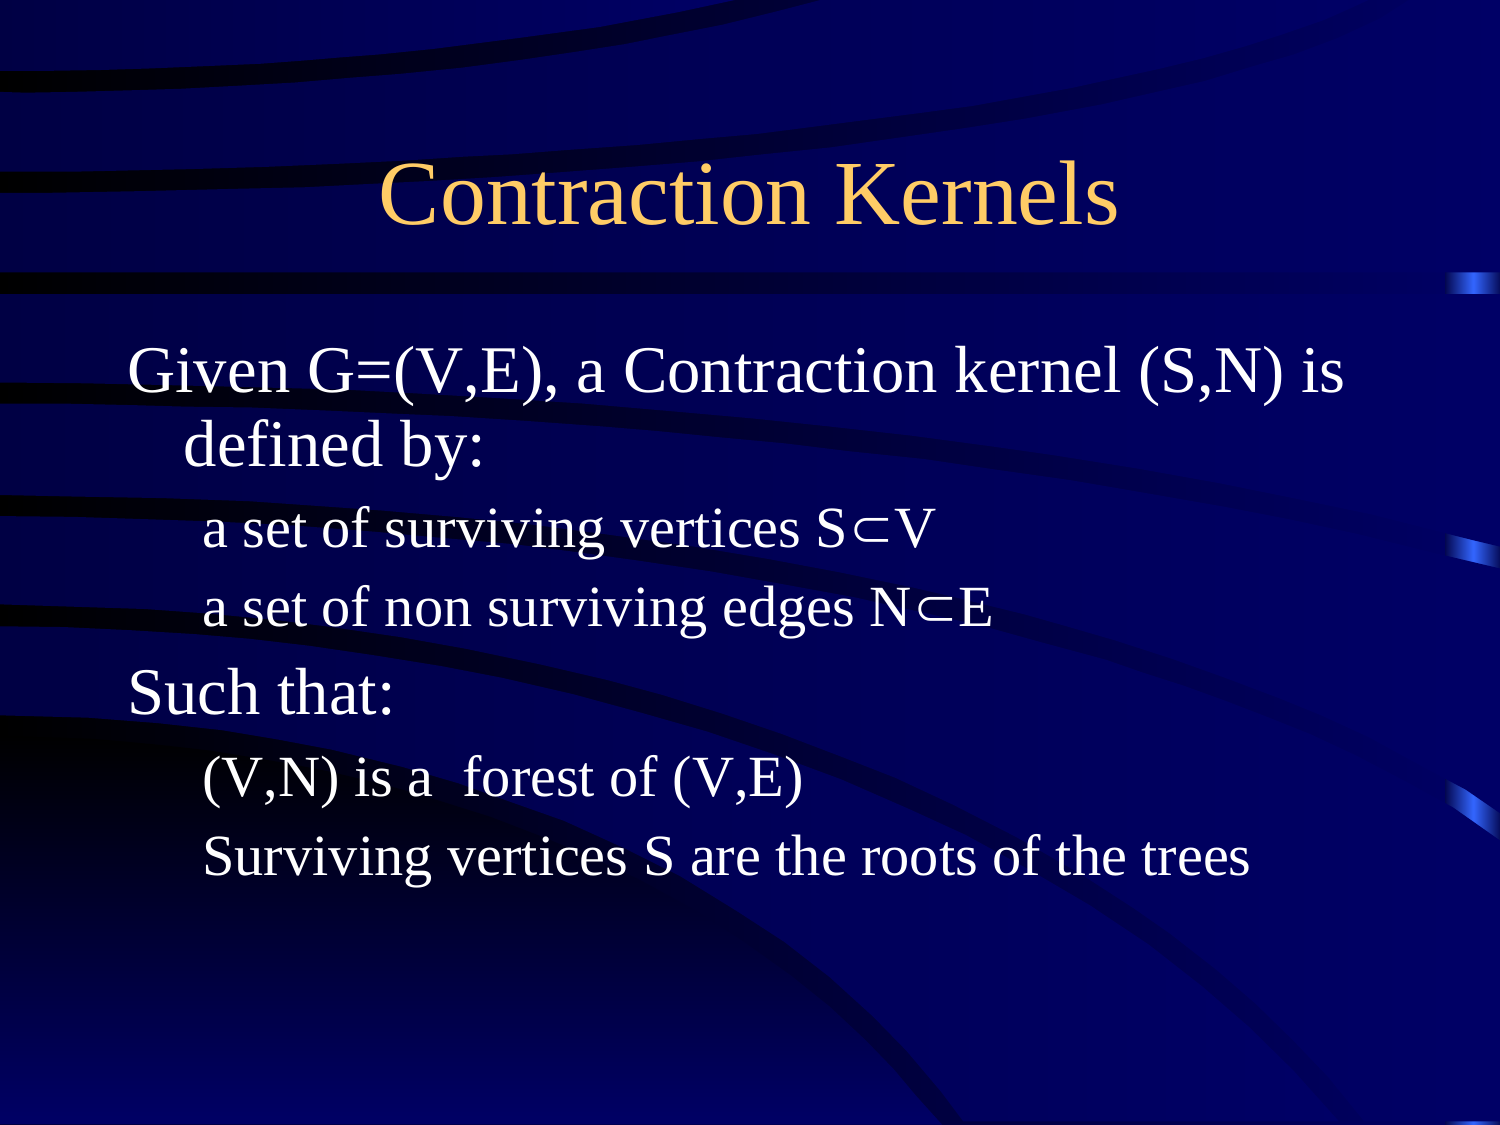

# Contraction Kernels
Given G=(V,E), a Contraction kernel (S,N) is defined by:
a set of surviving vertices SV
a set of non surviving edges NE
Such that:
(V,N) is a forest of (V,E)
Surviving vertices S are the roots of the trees